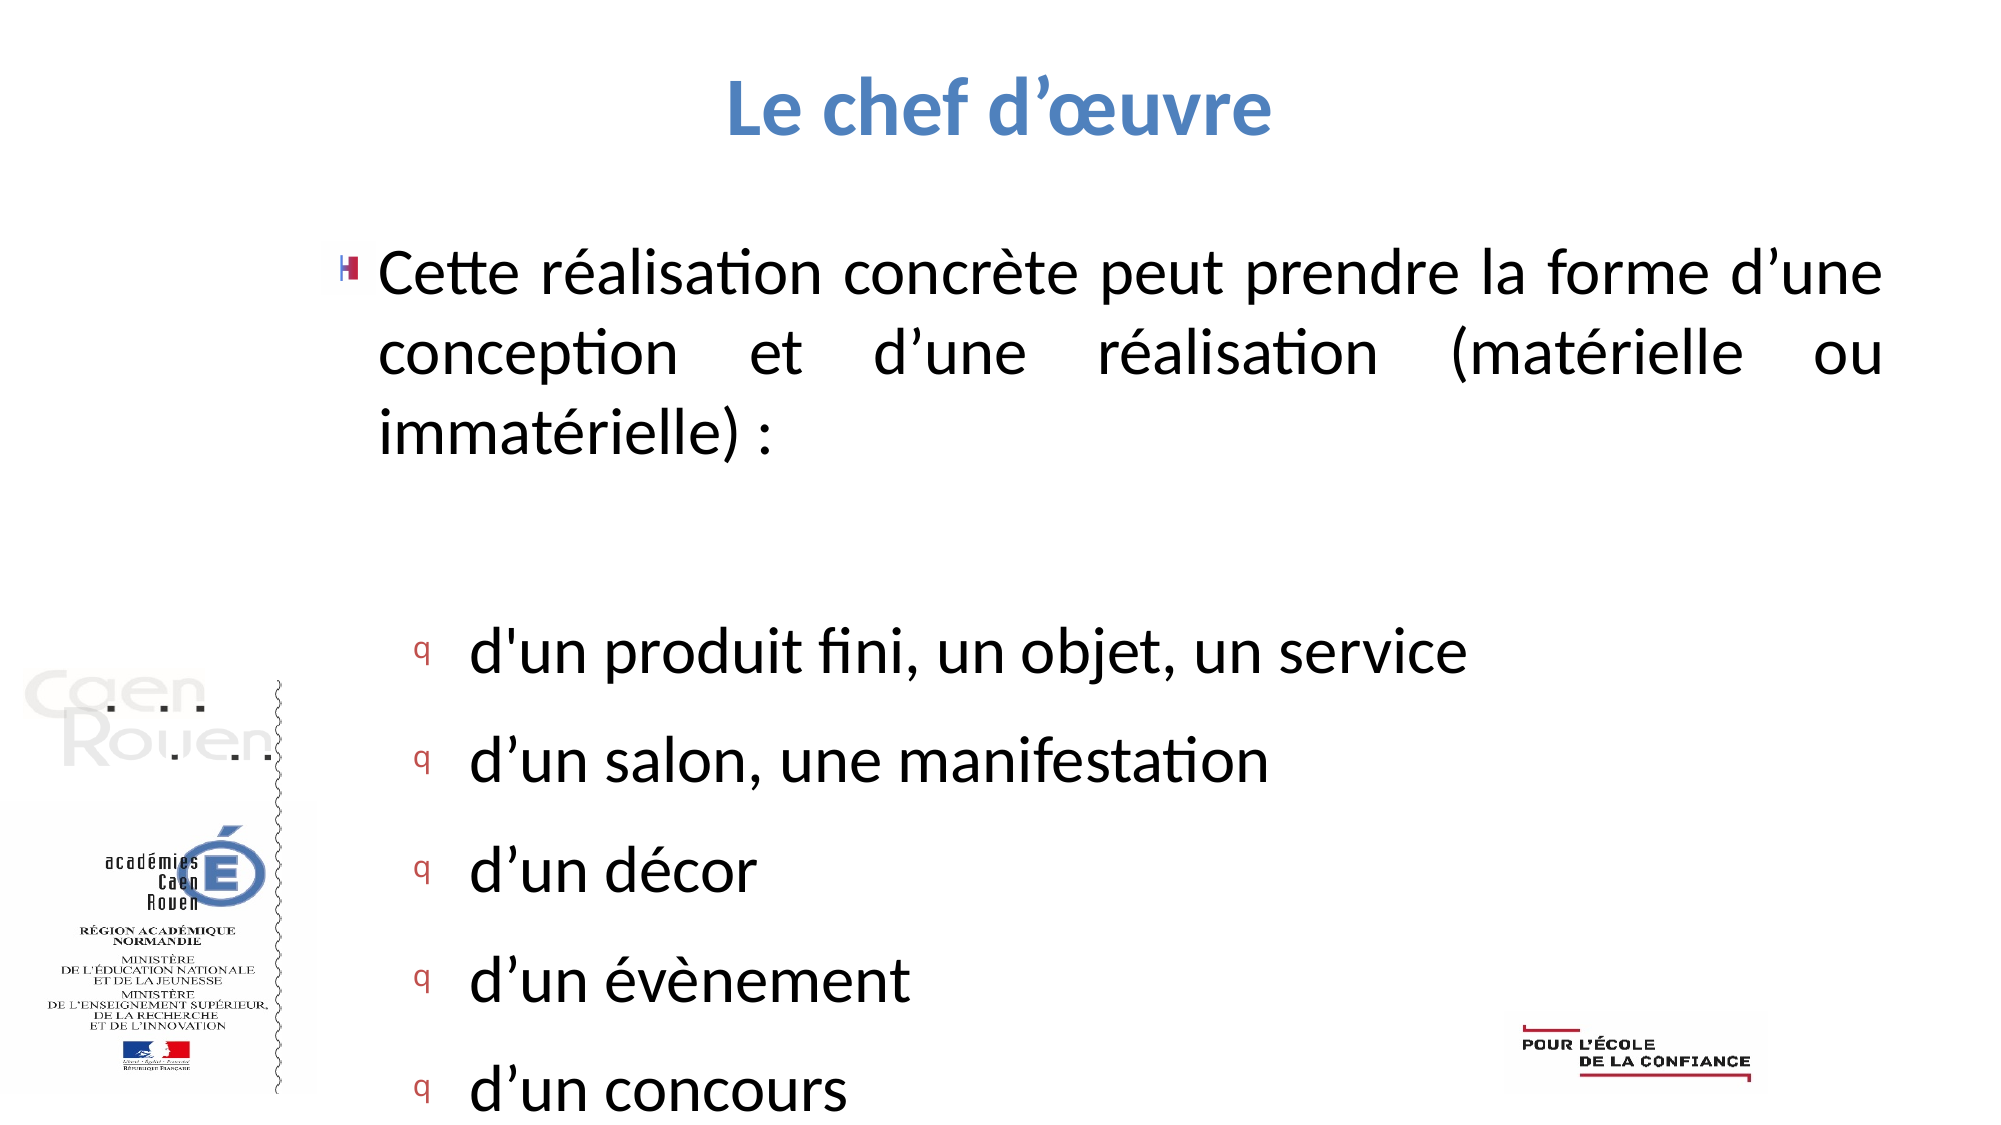

# Le chef d’œuvre
Cette réalisation concrète peut prendre la forme d’une conception et d’une réalisation (matérielle ou immatérielle) :
d'un produit fini, un objet, un service
d’un salon, une manifestation
d’un décor
d’un évènement
d’un concours
d’une entreprise virtuelle
….
dépend de l’environnement